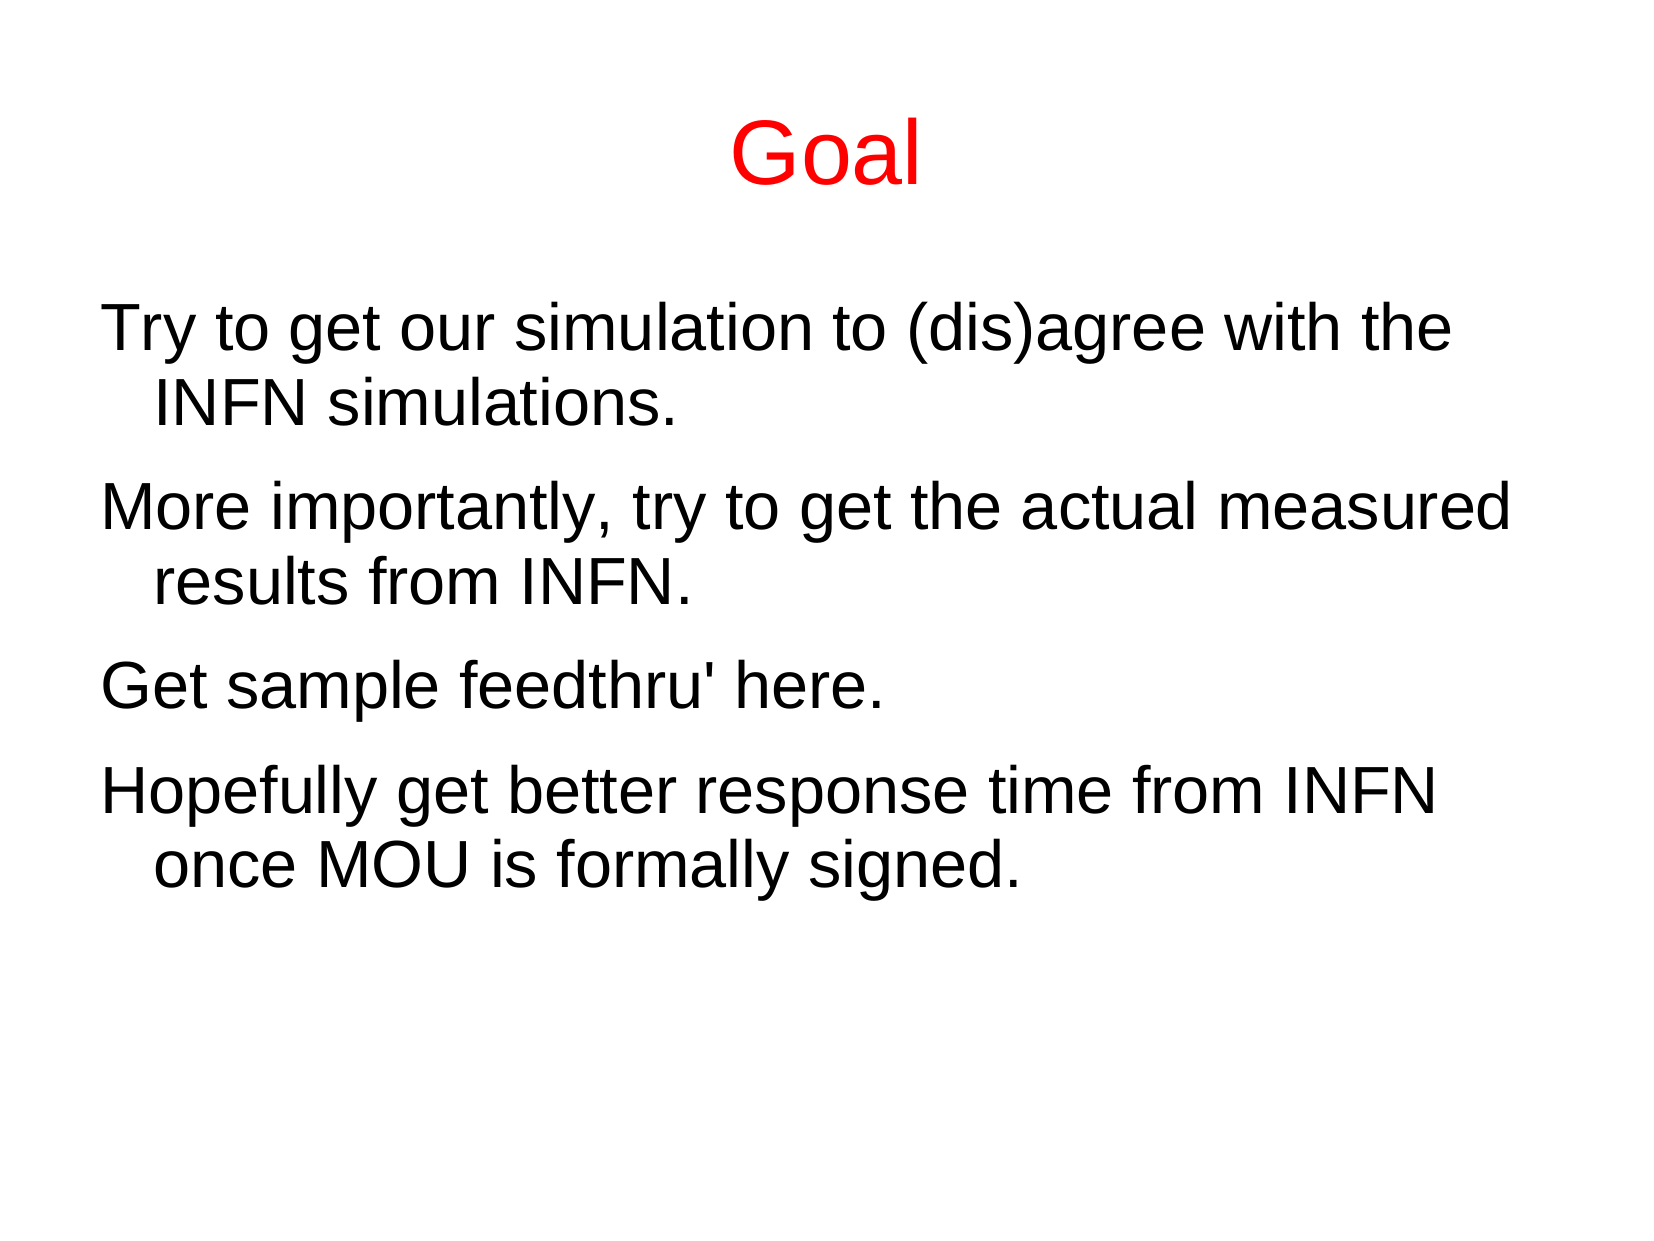

# Goal
Try to get our simulation to (dis)agree with the INFN simulations.
More importantly, try to get the actual measured results from INFN.
Get sample feedthru' here.
Hopefully get better response time from INFN once MOU is formally signed.